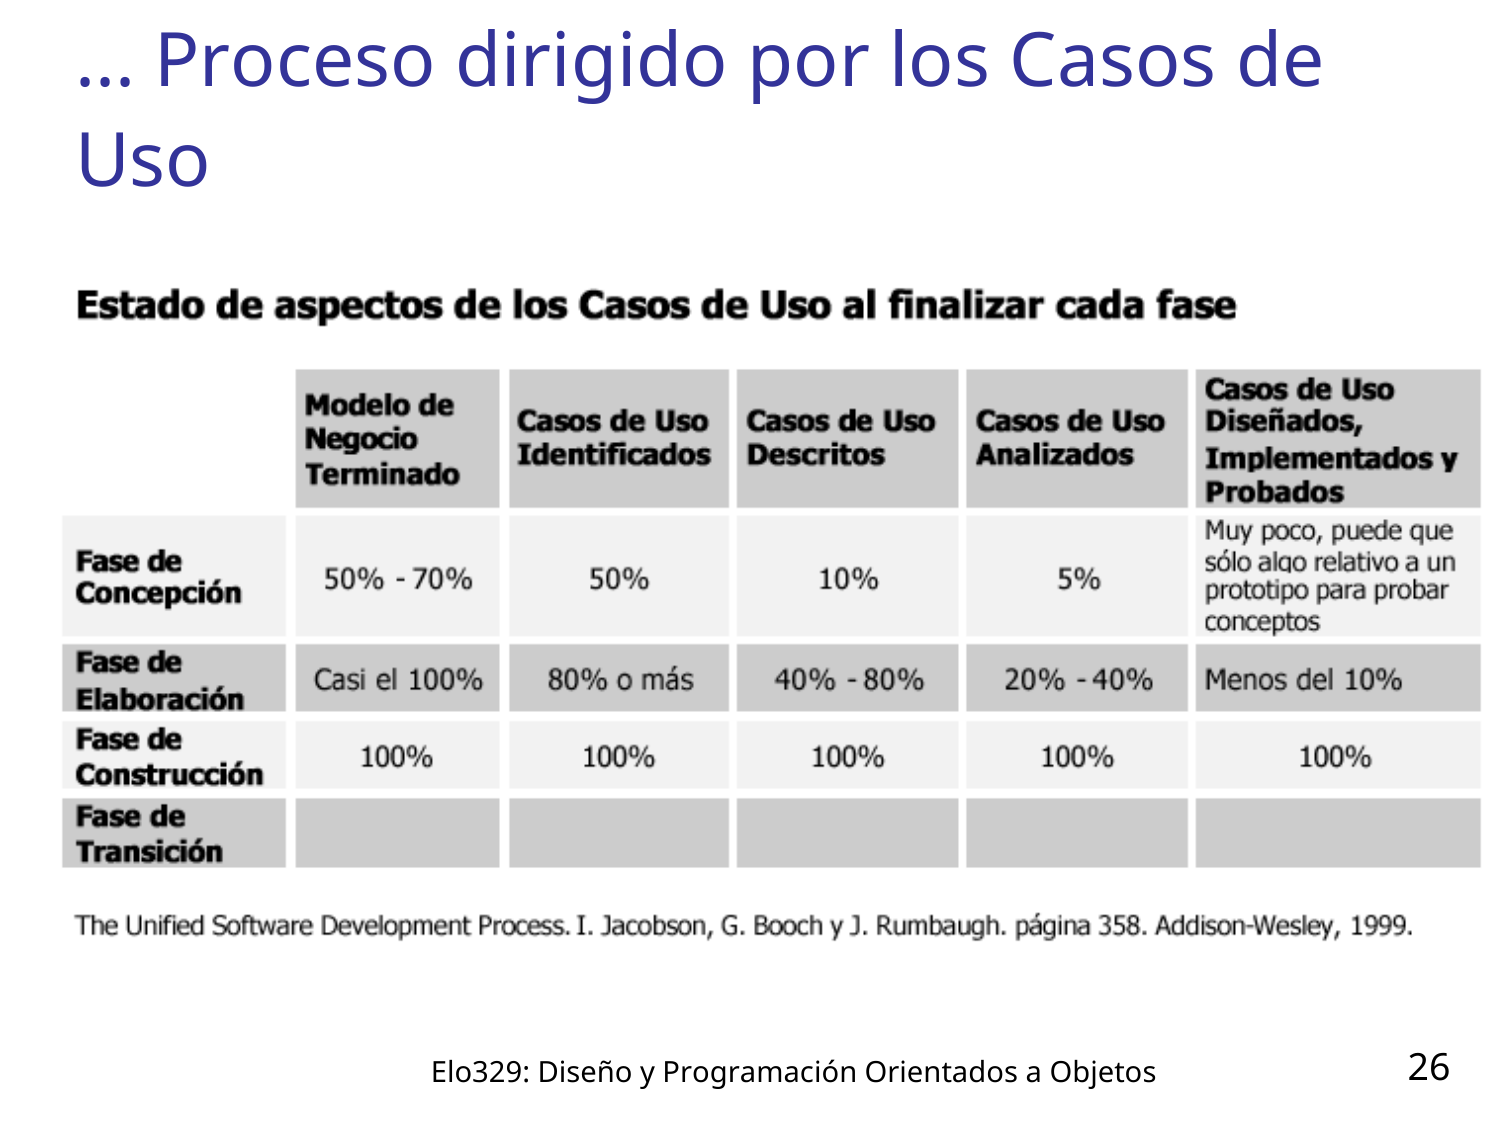

# ... Proceso dirigido por los Casos de Uso
ELO329: Diseño y Programación Orientadas a Objetos
26